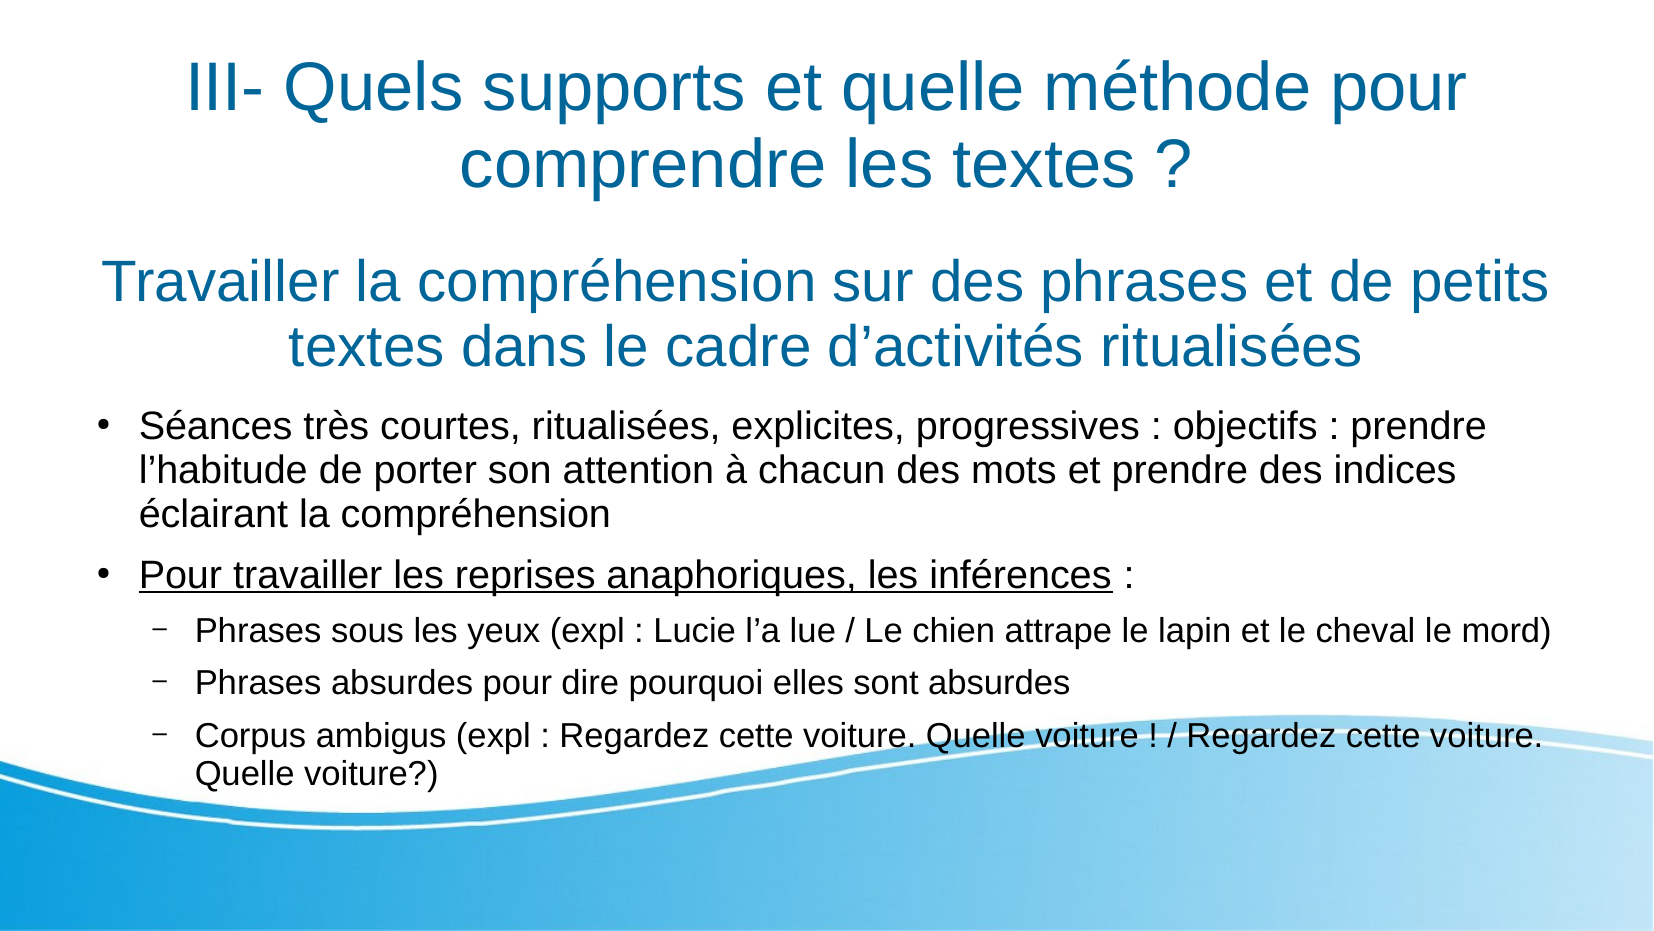

# III- Quels supports et quelle méthode pour comprendre les textes ?
Travailler la compréhension sur des phrases et de petits textes dans le cadre d’activités ritualisées
Séances très courtes, ritualisées, explicites, progressives : objectifs : prendre l’habitude de porter son attention à chacun des mots et prendre des indices éclairant la compréhension
Pour travailler les reprises anaphoriques, les inférences :
Phrases sous les yeux (expl : Lucie l’a lue / Le chien attrape le lapin et le cheval le mord)
Phrases absurdes pour dire pourquoi elles sont absurdes
Corpus ambigus (expl : Regardez cette voiture. Quelle voiture ! / Regardez cette voiture. Quelle voiture?)